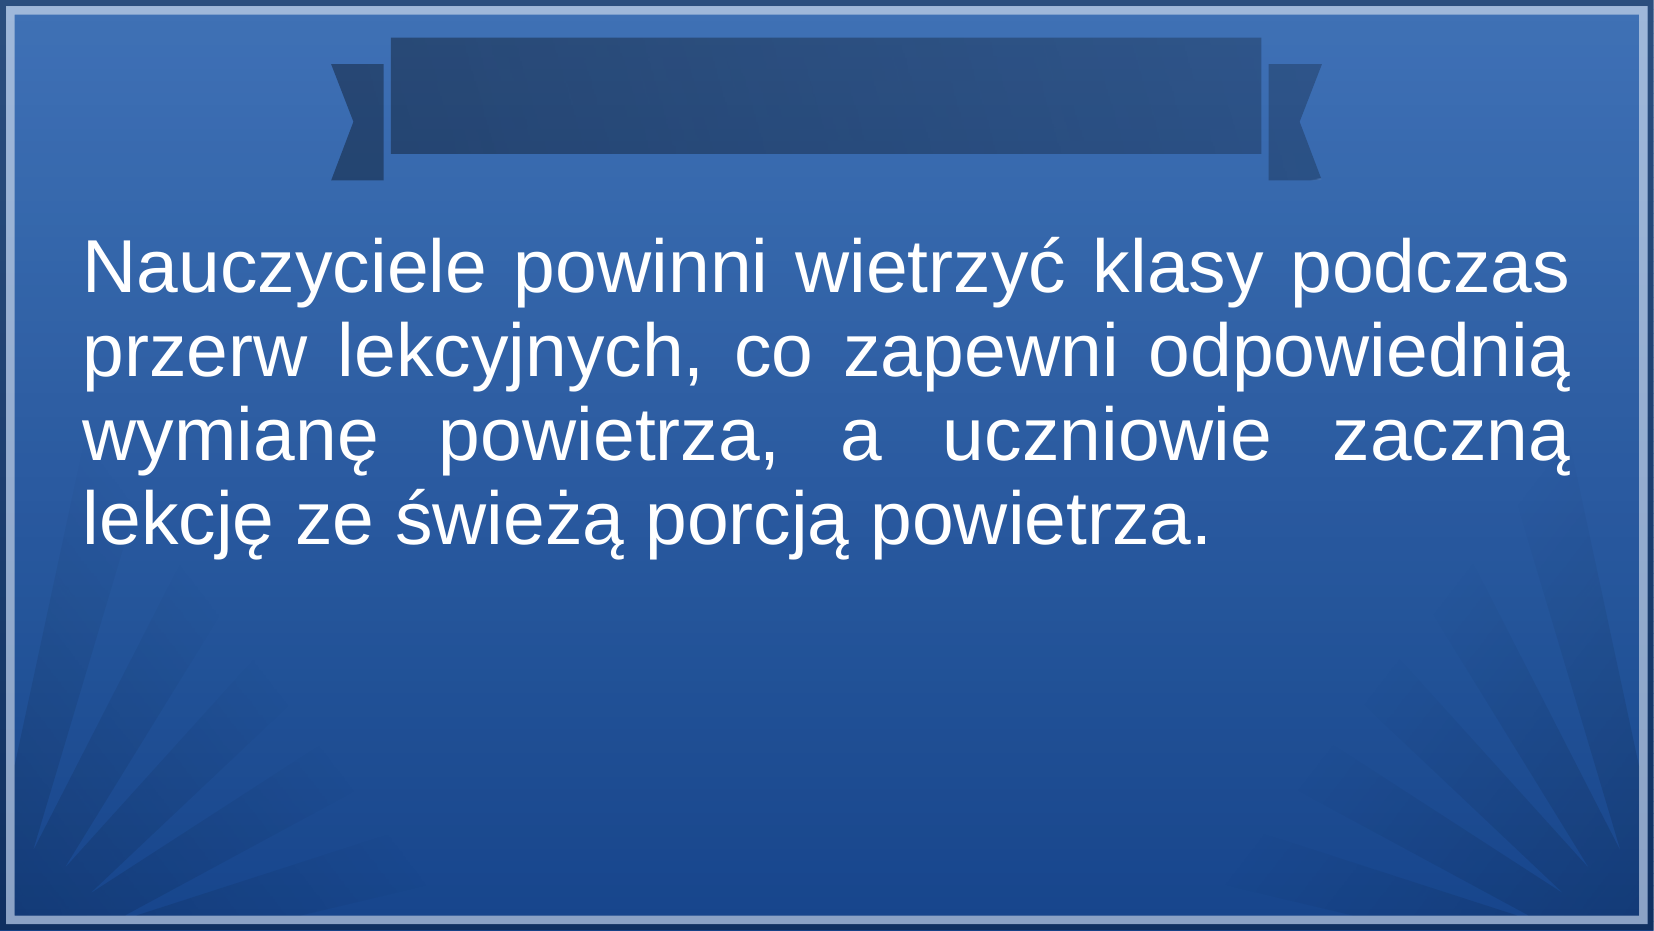

#
Nauczyciele powinni wietrzyć klasy podczas przerw lekcyjnych, co zapewni odpowiednią wymianę powietrza, a uczniowie zaczną lekcję ze świeżą porcją powietrza.